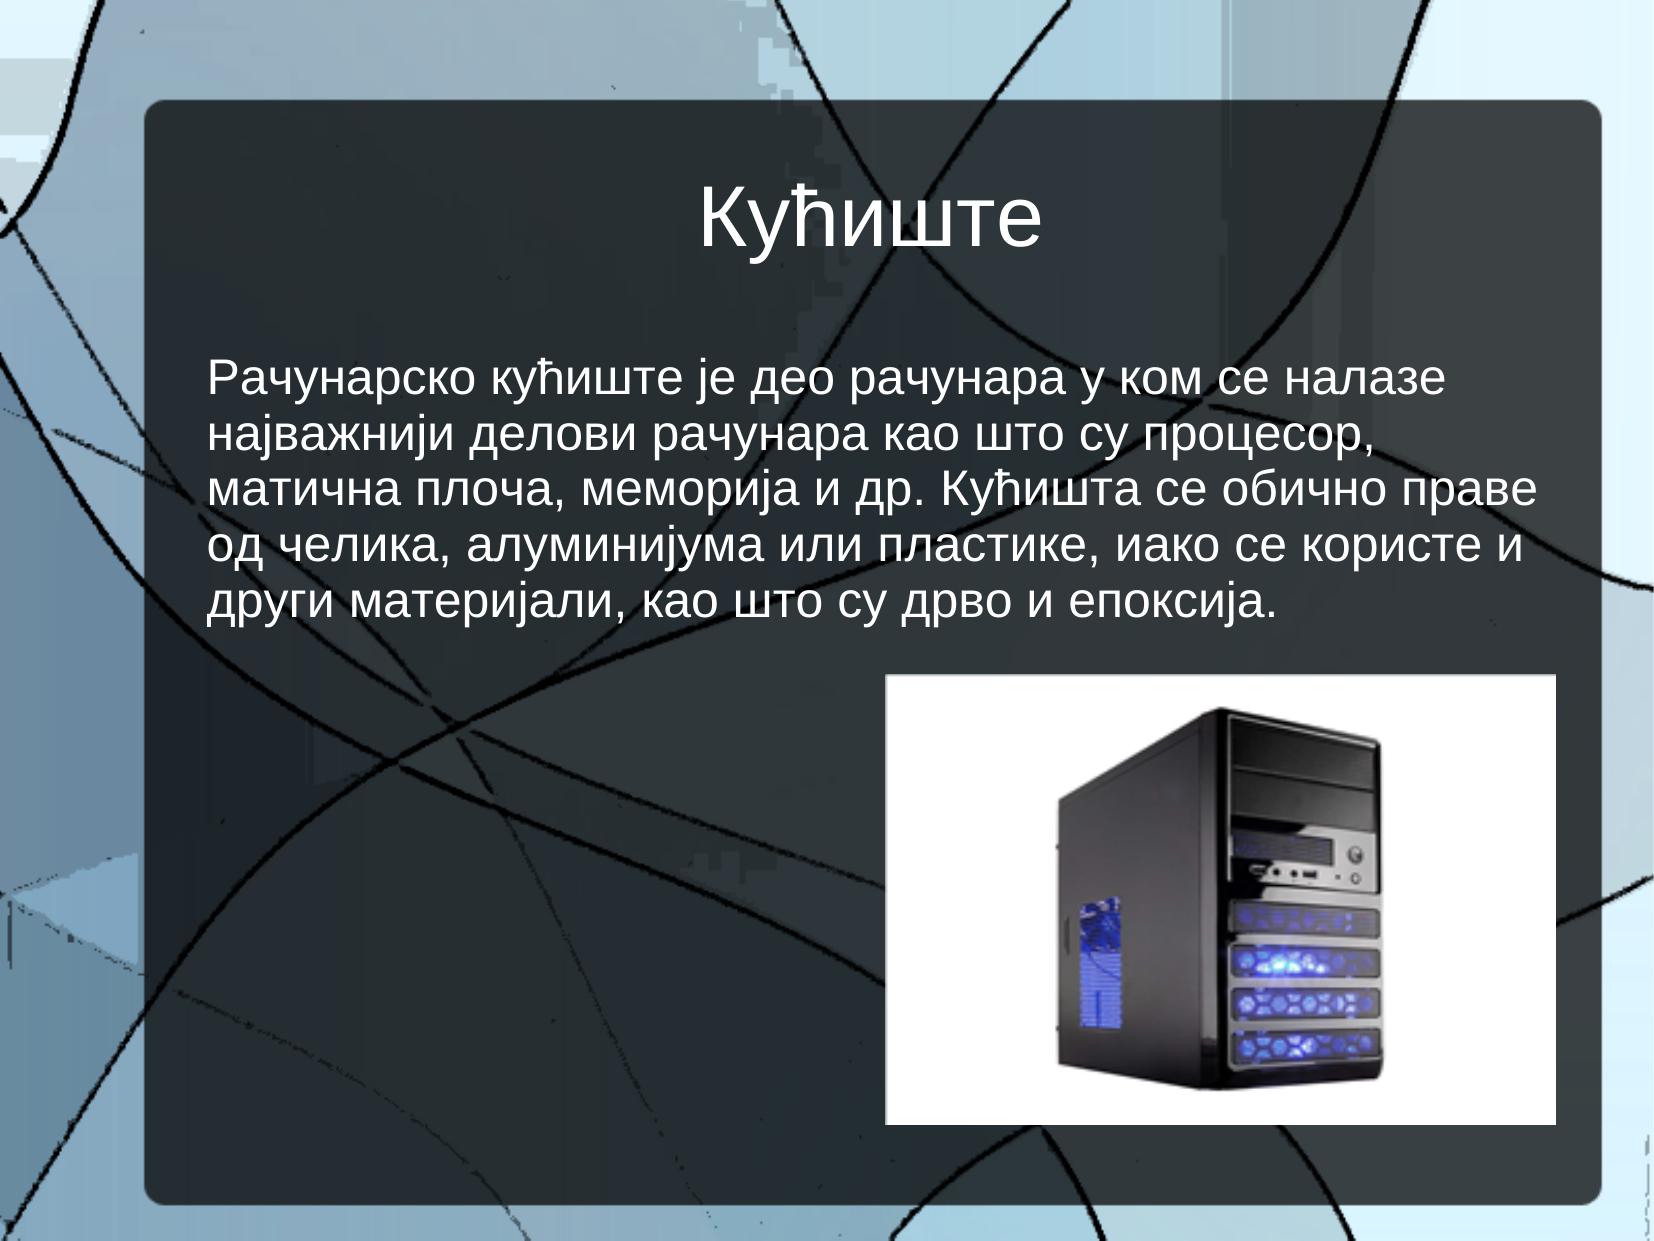

# Кућиште
Рачунарско кућиште је део рачунара у ком се налазе најважнији делови рачунара као што су процесор, матична плоча, меморија и др. Кућишта се обично праве од челика, алуминијума или пластике, иако се користе и други материјали, као што су дрво и епоксија.